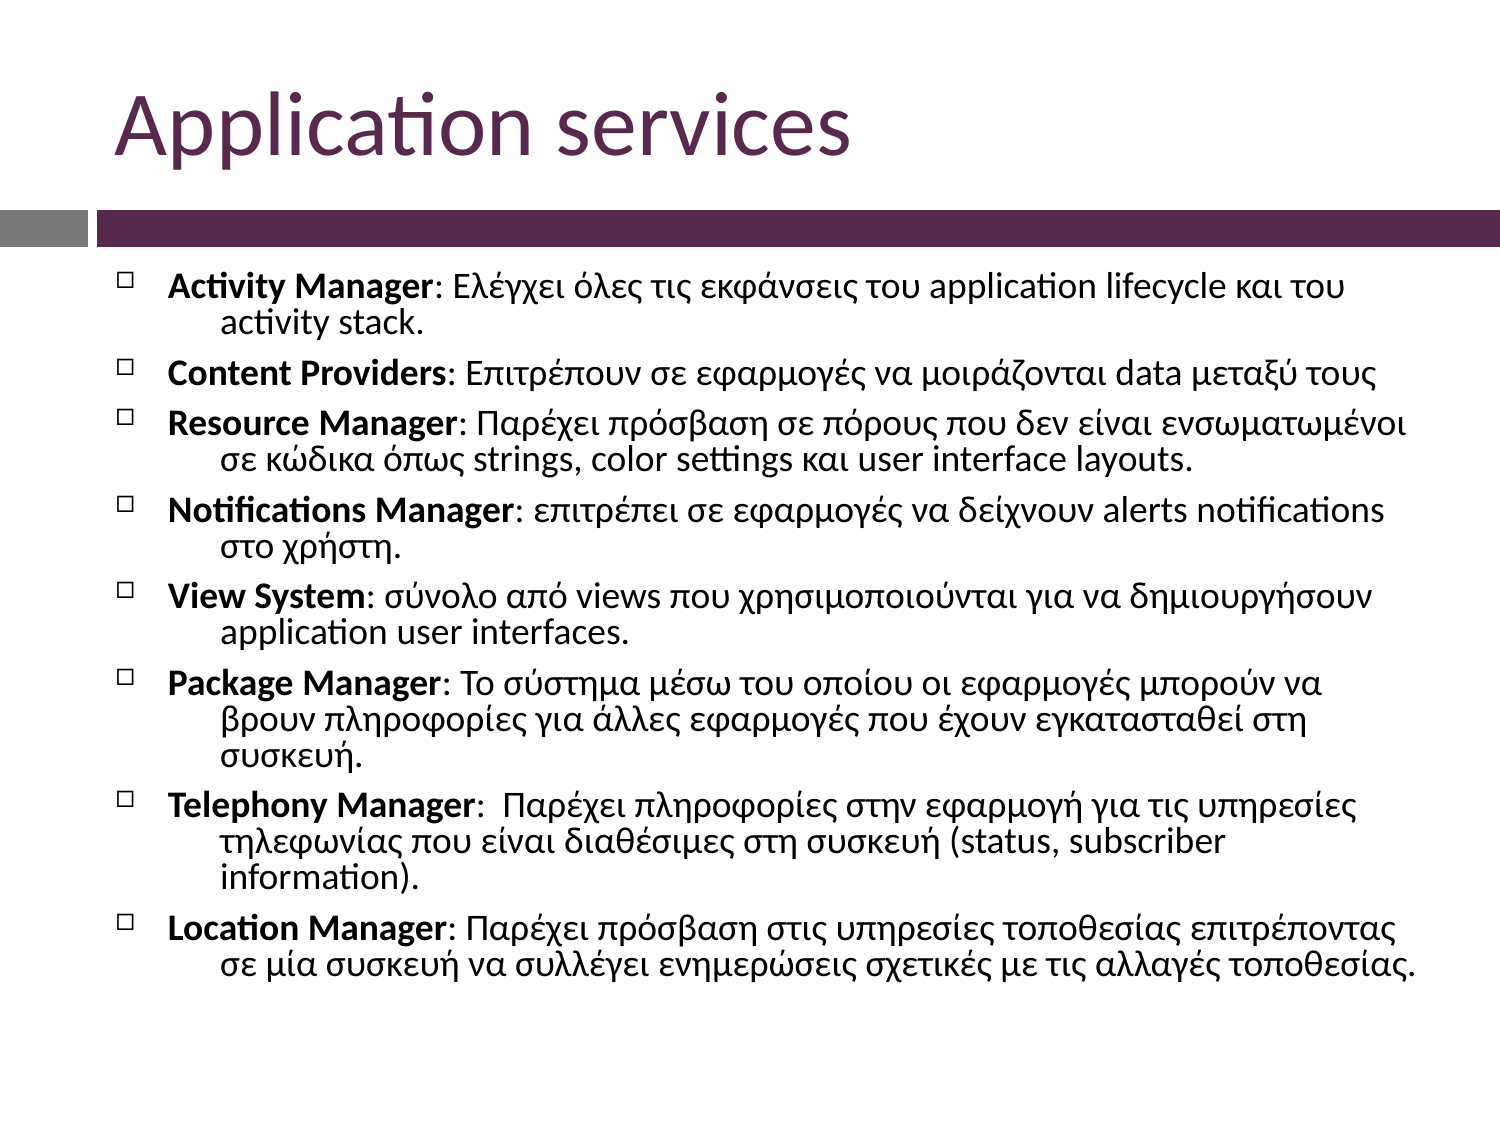

Application services
# Activity Manager: Ελέγχει όλες τις εκφάνσεις του application lifecycle και του activity stack.
Content Providers: Επιτρέπουν σε εφαρμογές να μοιράζονται data μεταξύ τους
Resource Manager: Παρέχει πρόσβαση σε πόρους που δεν είναι ενσωματωμένοι σε κώδικα όπως strings, color settings και user interface layouts.
Notifications Manager: επιτρέπει σε εφαρμογές να δείχνουν alerts notifications στο χρήστη.
View System: σύνολο από views που χρησιμοποιούνται για να δημιουργήσουν application user interfaces.
Package Manager: Το σύστημα μέσω του οποίου οι εφαρμογές μπορούν να βρουν πληροφορίες για άλλες εφαρμογές που έχουν εγκατασταθεί στη συσκευή.
Telephony Manager: Παρέχει πληροφορίες στην εφαρμογή για τις υπηρεσίες τηλεφωνίας που είναι διαθέσιμες στη συσκευή (status, subscriber information).
Location Manager: Παρέχει πρόσβαση στις υπηρεσίες τοποθεσίας επιτρέποντας σε μία συσκευή να συλλέγει ενημερώσεις σχετικές με τις αλλαγές τοποθεσίας.